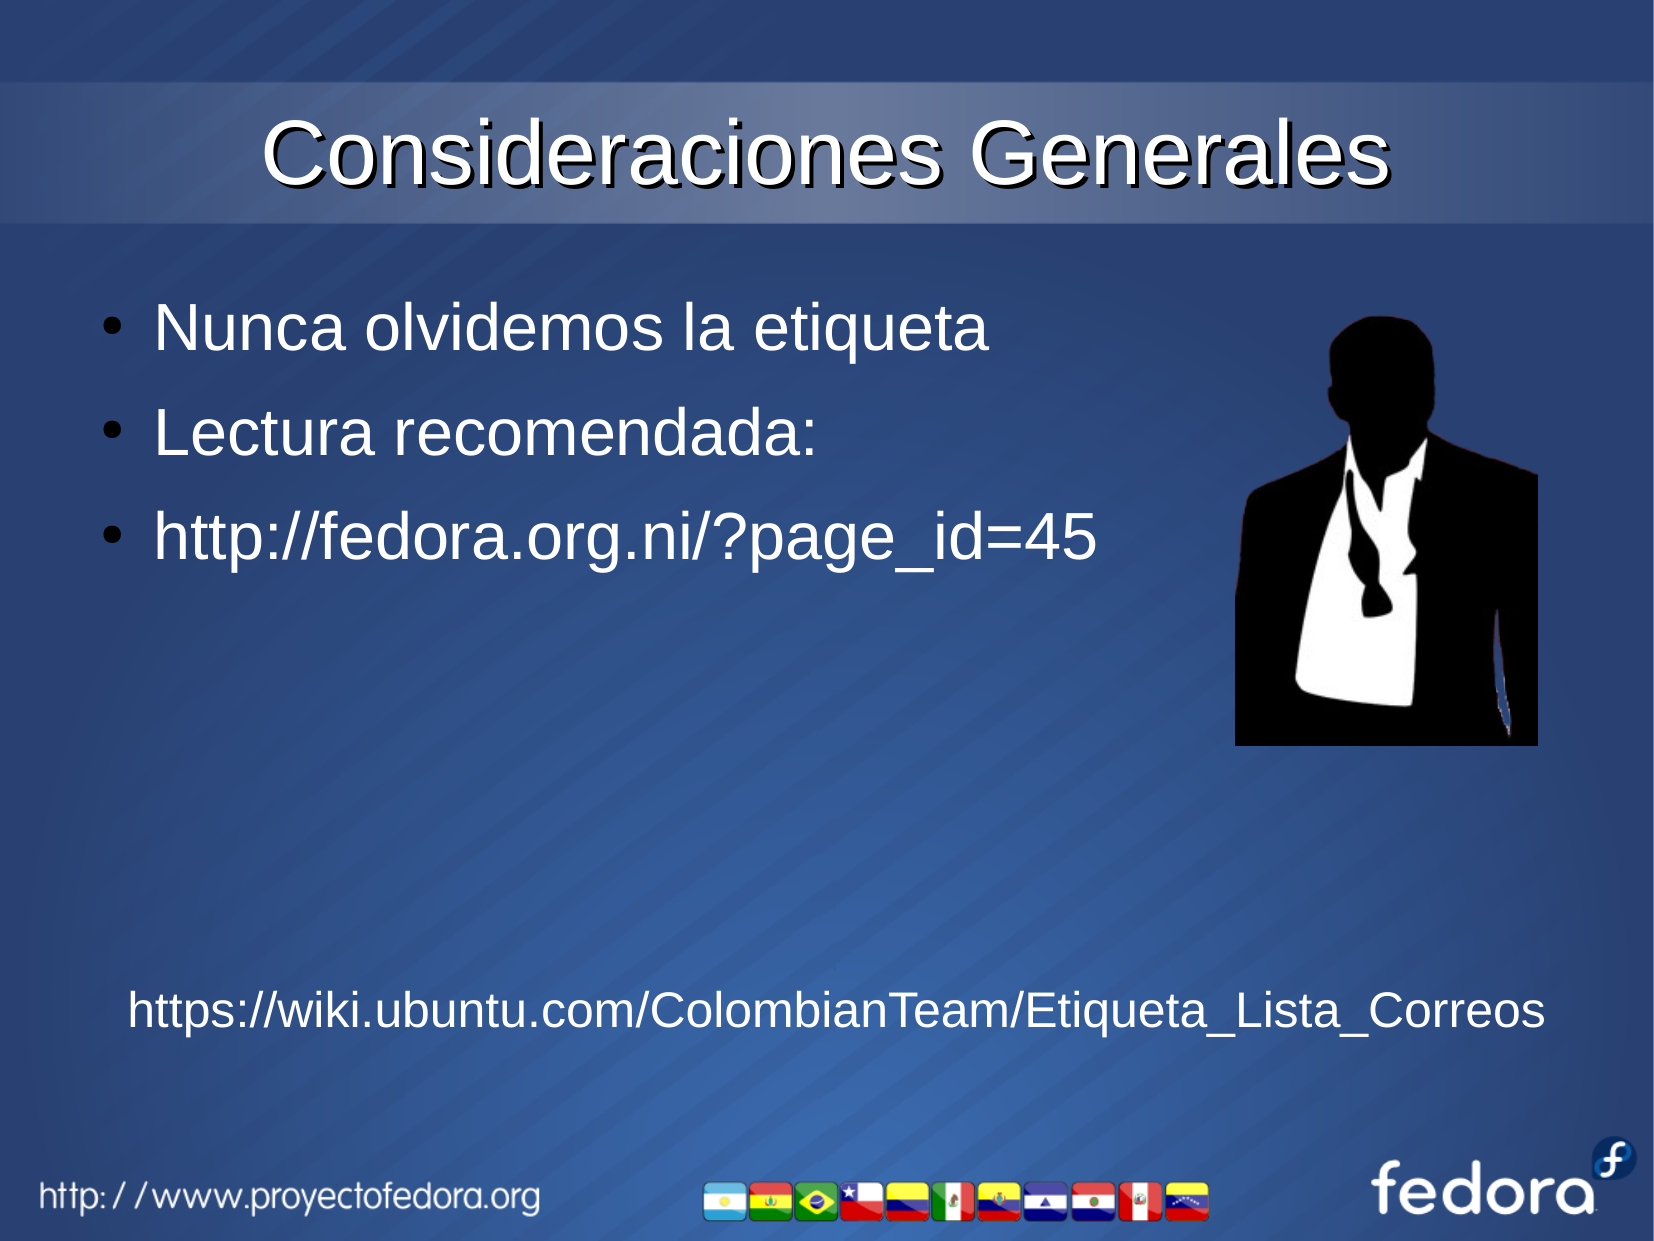

# Consideraciones Generales
Nunca olvidemos la etiqueta
Lectura recomendada:
http://fedora.org.ni/?page_id=45
https://wiki.ubuntu.com/ColombianTeam/Etiqueta_Lista_Correos